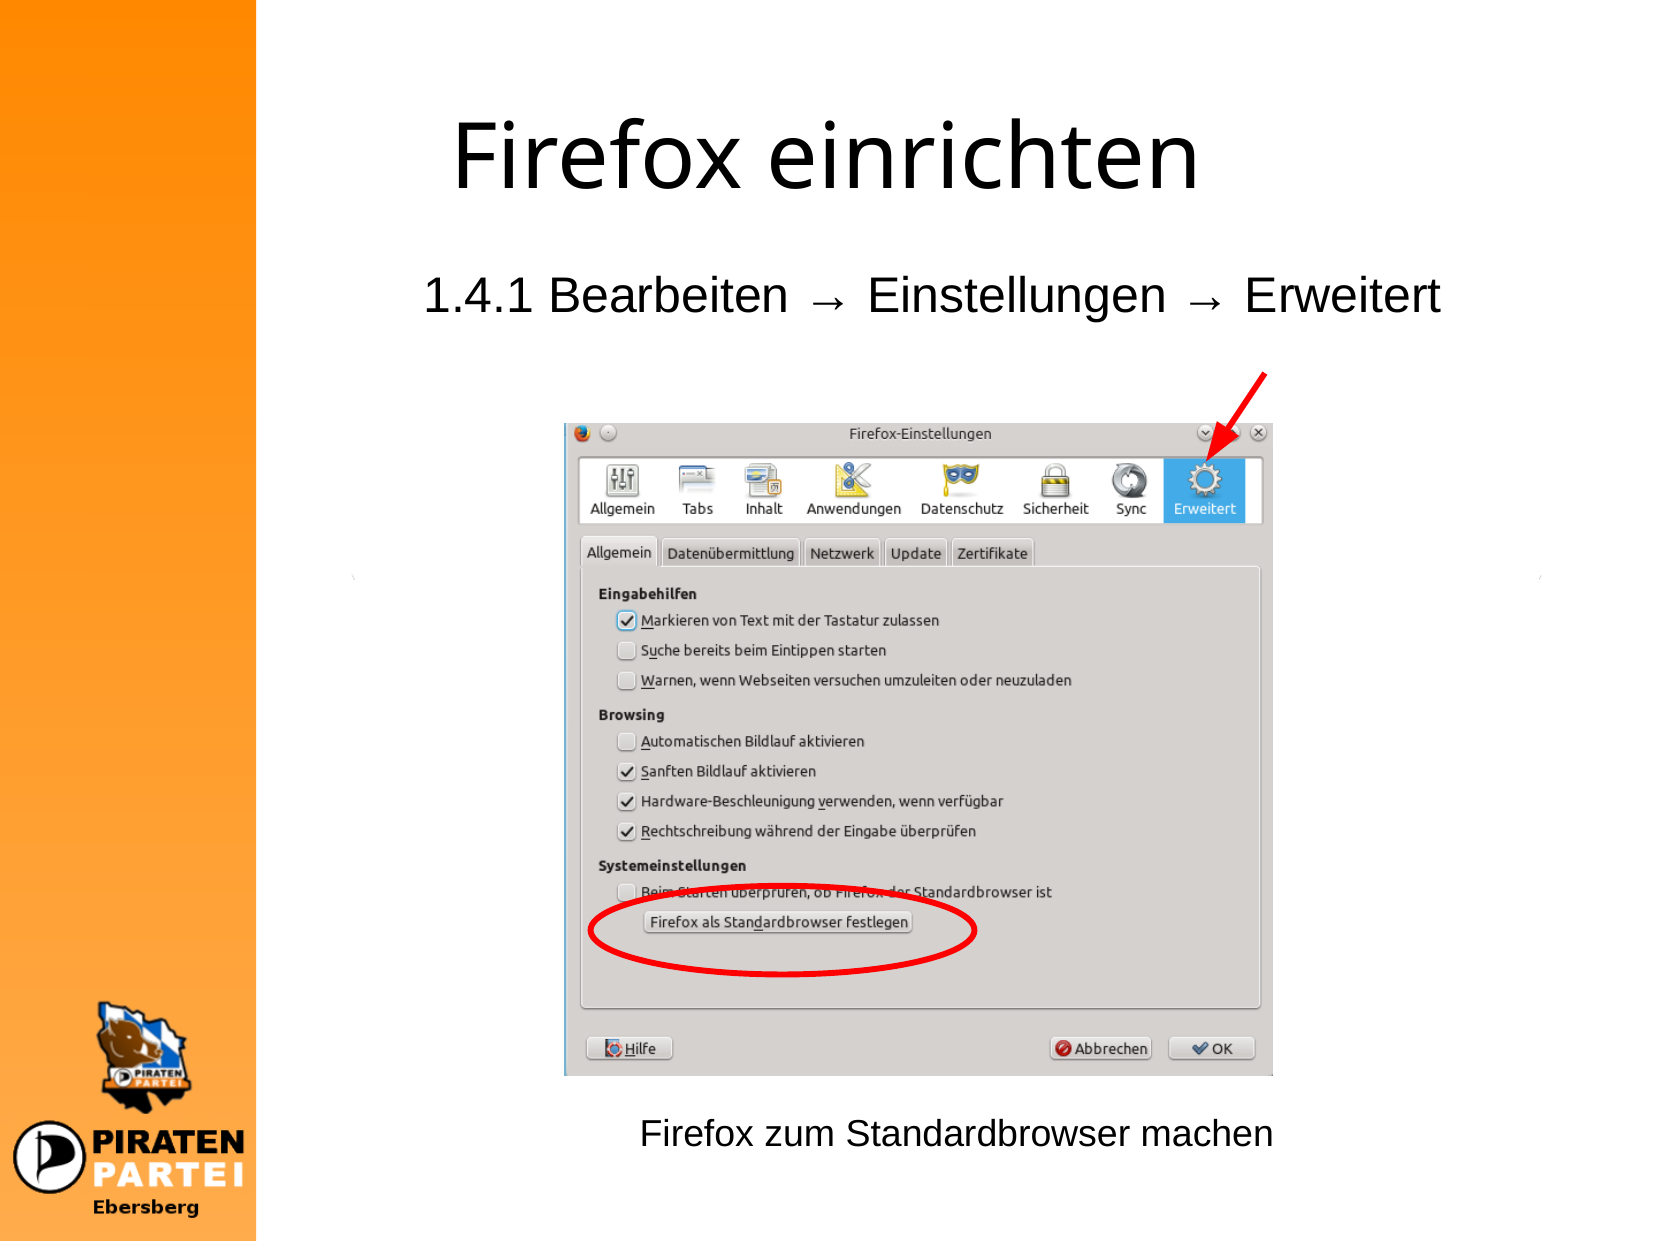

# Firefox einrichten
1.4.1 Bearbeiten → Einstellungen → Erweitert
Firefox zum Standardbrowser machen